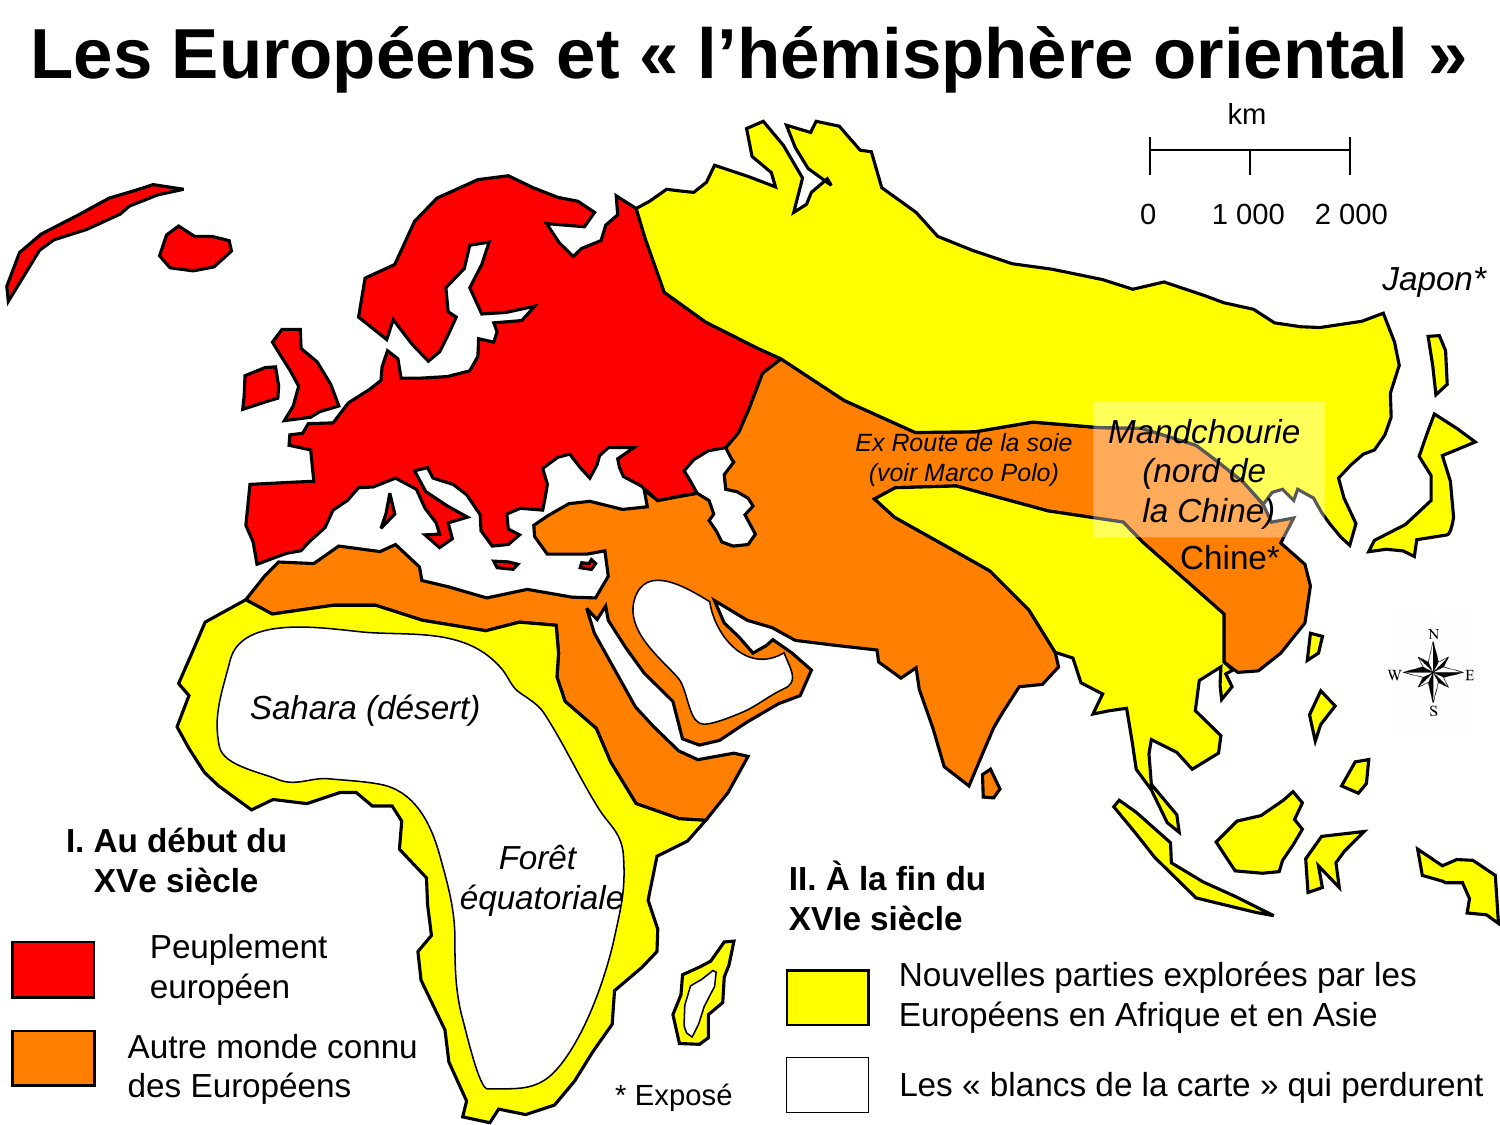

# Les Européens et « l’hémisphère oriental »
km
0
1 000
2 000
Japon*
Mandchourie
(nord de
la Chine)
Ex Route de la soie
(voir Marco Polo)
Chine*
Sahara (désert)
I. Au début du
 XVe siècle
Forêt
équatoriale
II. À la fin du
XVIe siècle
Peuplement
européen
Nouvelles parties explorées par les
Européens en Afrique et en Asie
Autre monde connu
des Européens
Les « blancs de la carte » qui perdurent
* Exposé